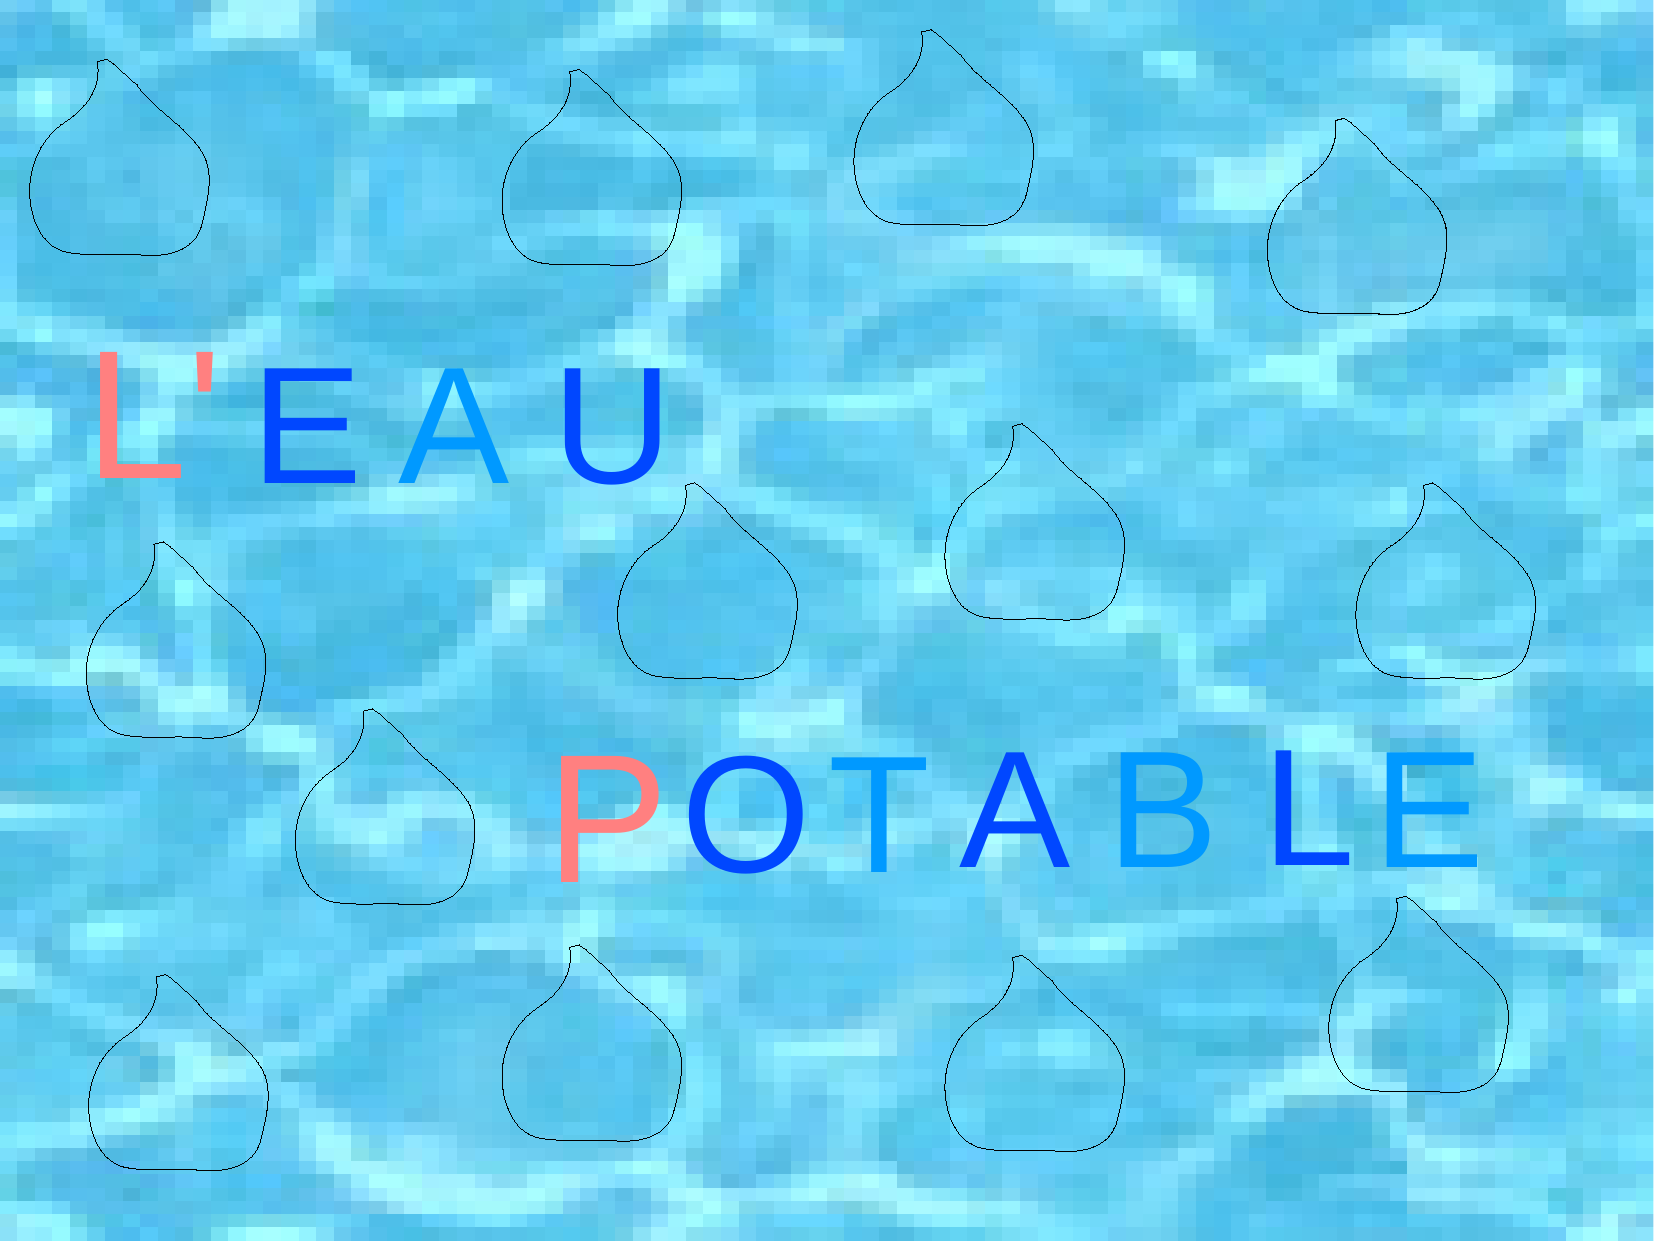

L'
E
A
U
L
P
A
B
E
T
O